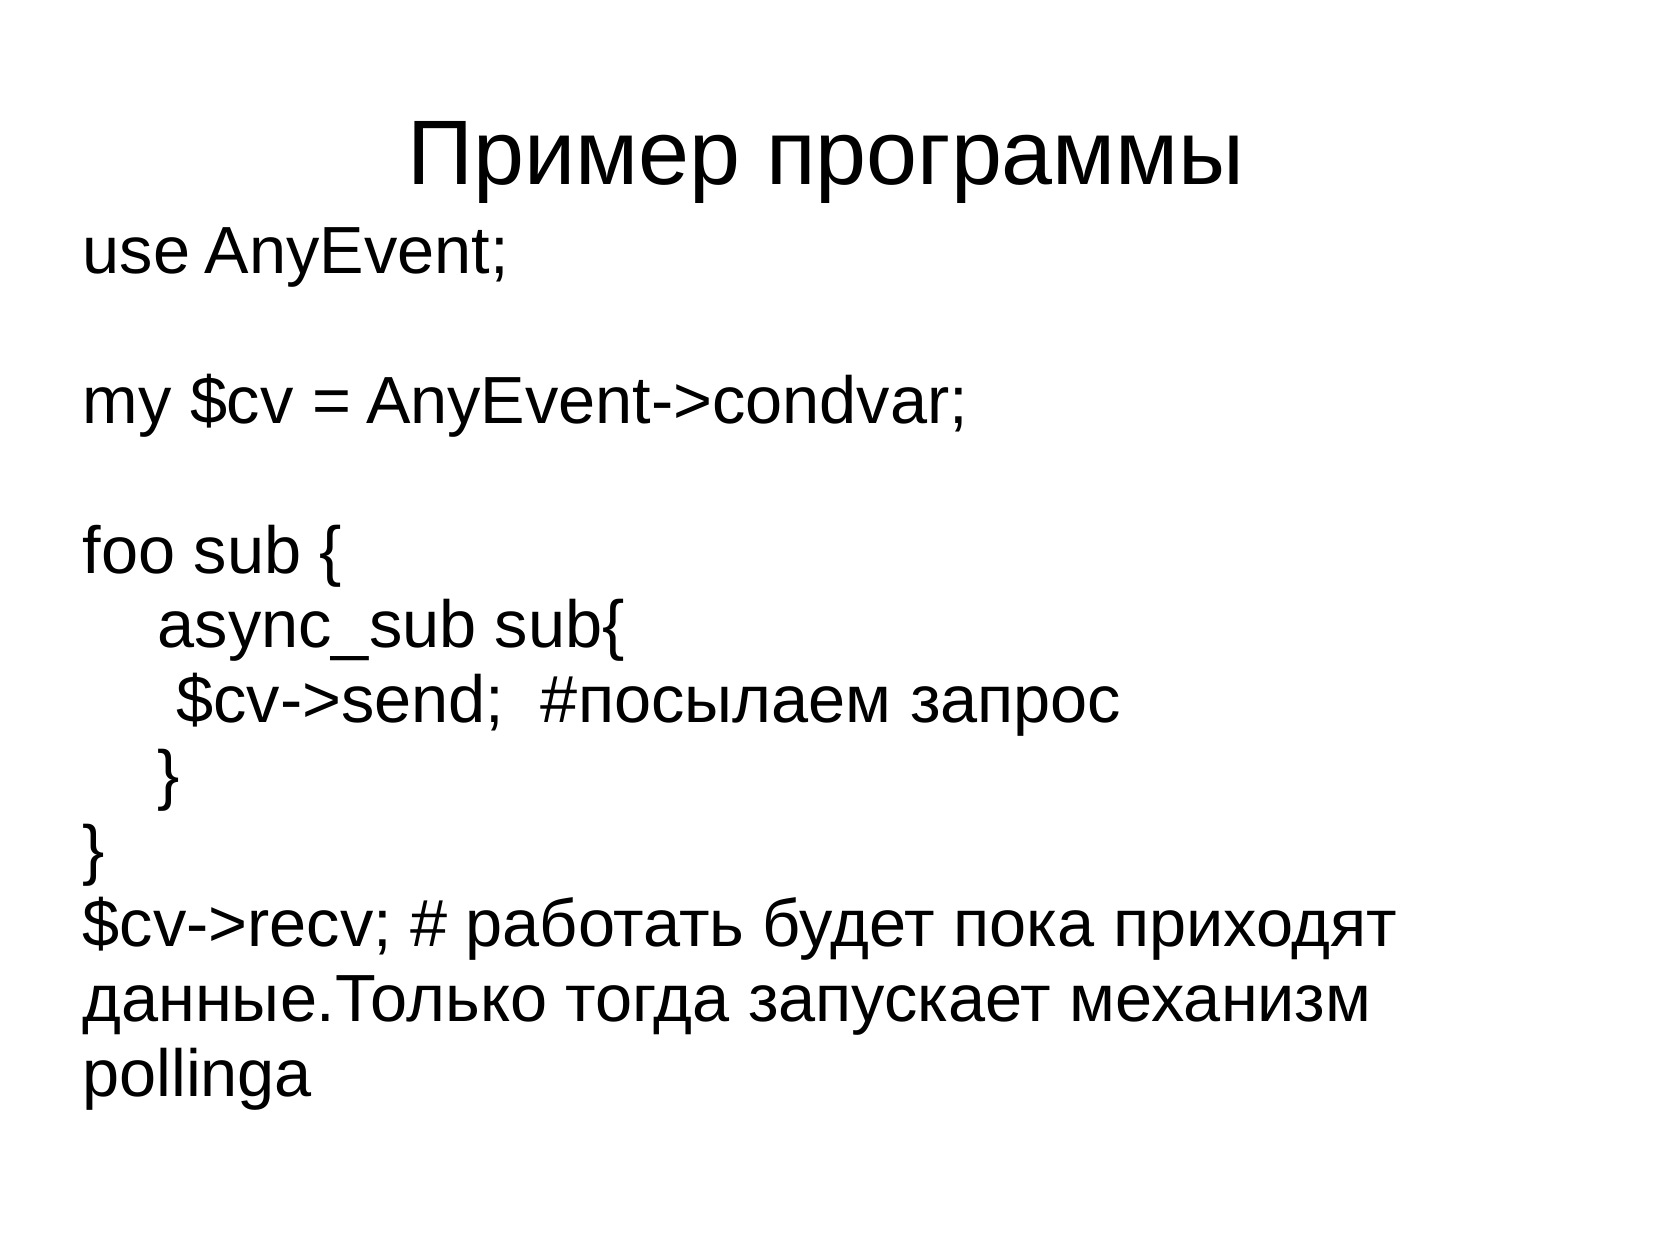

# Пример программы
use AnyEvent;
my $cv = AnyEvent->condvar;
foo sub {
	async_sub sub{
	 $cv->send; #посылаем запрос
	}
}
$cv->recv; # работать будет пока приходят данные.Только тогда запускает механизм pollingа